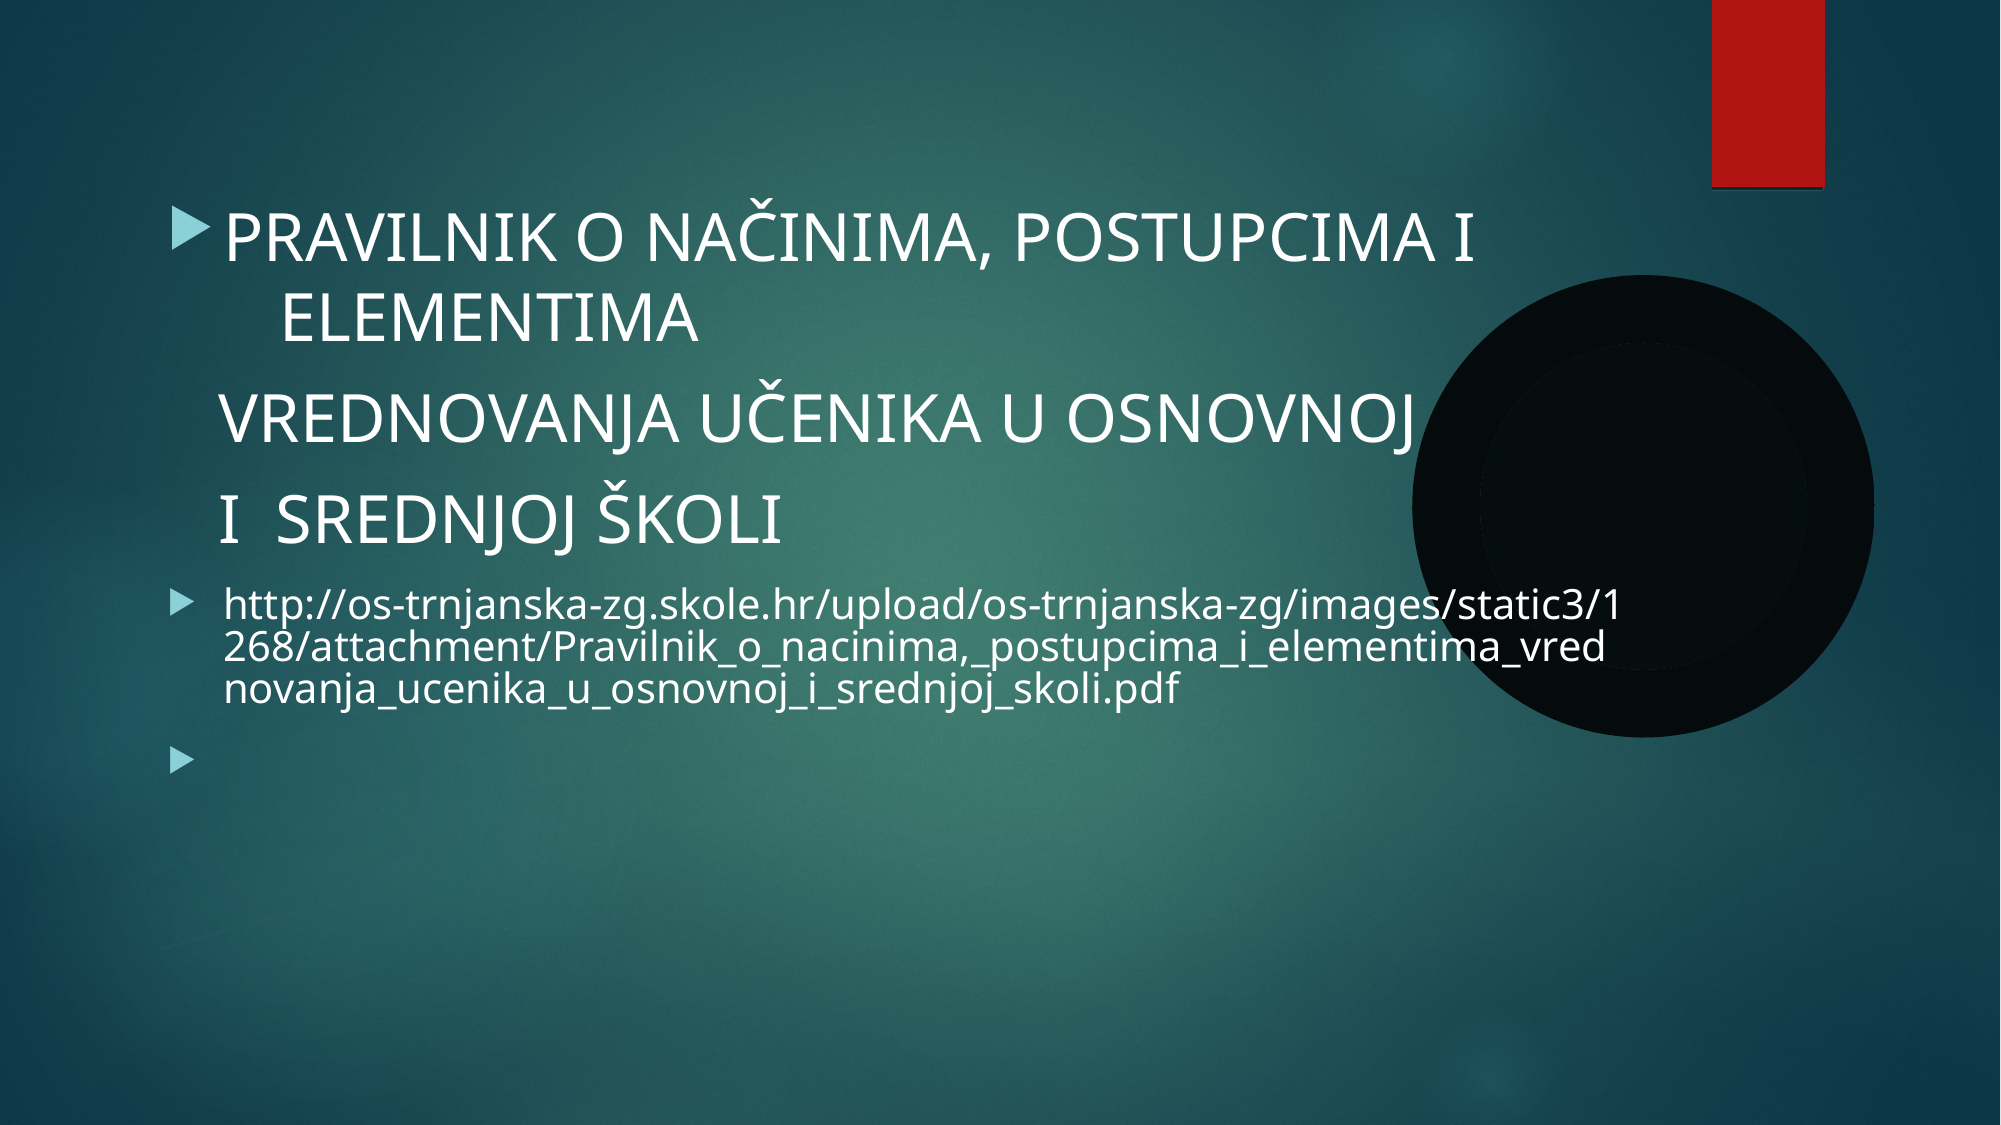

# PRAVILNIK O NAČINIMA, POSTUPCIMA I ELEMENTIMA
 VREDNOVANJA UČENIKA U OSNOVNOJ
 I SREDNJOJ ŠKOLI
http://os-trnjanska-zg.skole.hr/upload/os-trnjanska-zg/images/static3/1268/attachment/Pravilnik_o_nacinima,_postupcima_i_elementima_vrednovanja_ucenika_u_osnovnoj_i_srednjoj_skoli.pdf